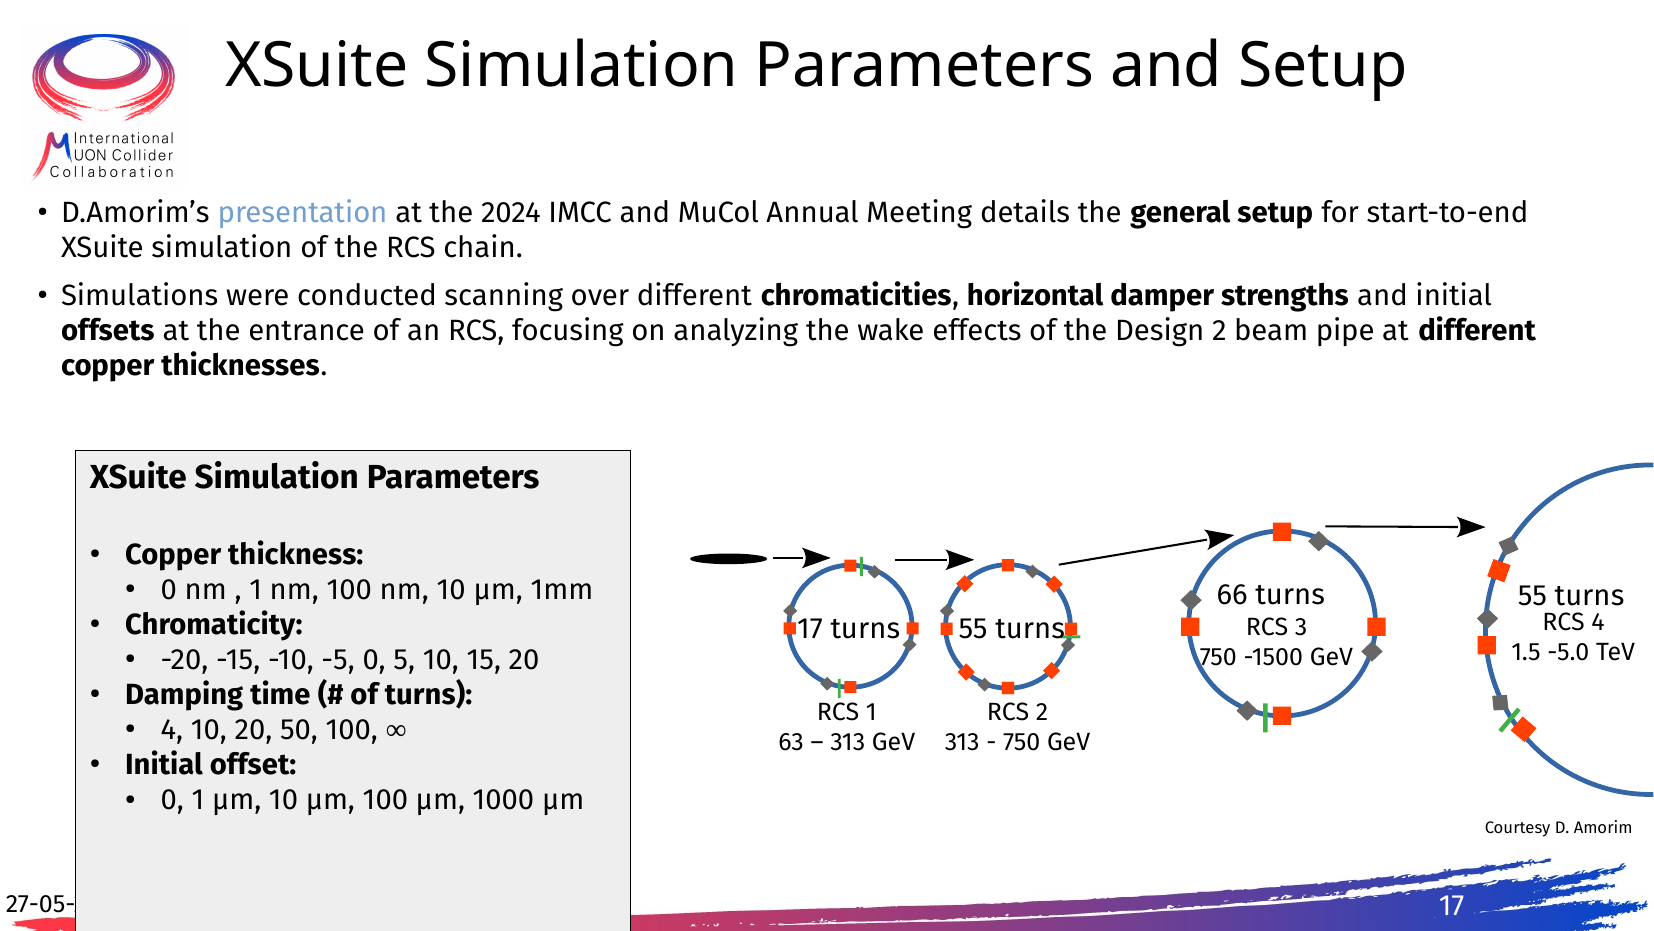

# XSuite Simulation Parameters and Setup
D.Amorim’s presentation at the 2024 IMCC and MuCol Annual Meeting details the general setup for start-to-end XSuite simulation of the RCS chain.
Simulations were conducted scanning over different chromaticities, horizontal damper strengths and initial offsets at the entrance of an RCS, focusing on analyzing the wake effects of the Design 2 beam pipe at different copper thicknesses.
XSuite Simulation Parameters
Copper thickness:
0 nm , 1 nm, 100 nm, 10 μm, 1mm
Chromaticity:
-20, -15, -10, -5, 0, 5, 10, 15, 20
Damping time (# of turns):
4, 10, 20, 50, 100, ∞
Initial offset:
0, 1 μm, 10 μm, 100 μm, 1000 μm
66 turns
55 turns
RCS 4
1.5 -5.0 TeV
17 turns
55 turns
RCS 3
750 -1500 GeV
RCS 1
63 – 313 GeV
RCS 2
313 - 750 GeV
Courtesy D. Amorim
27-05-2024
17